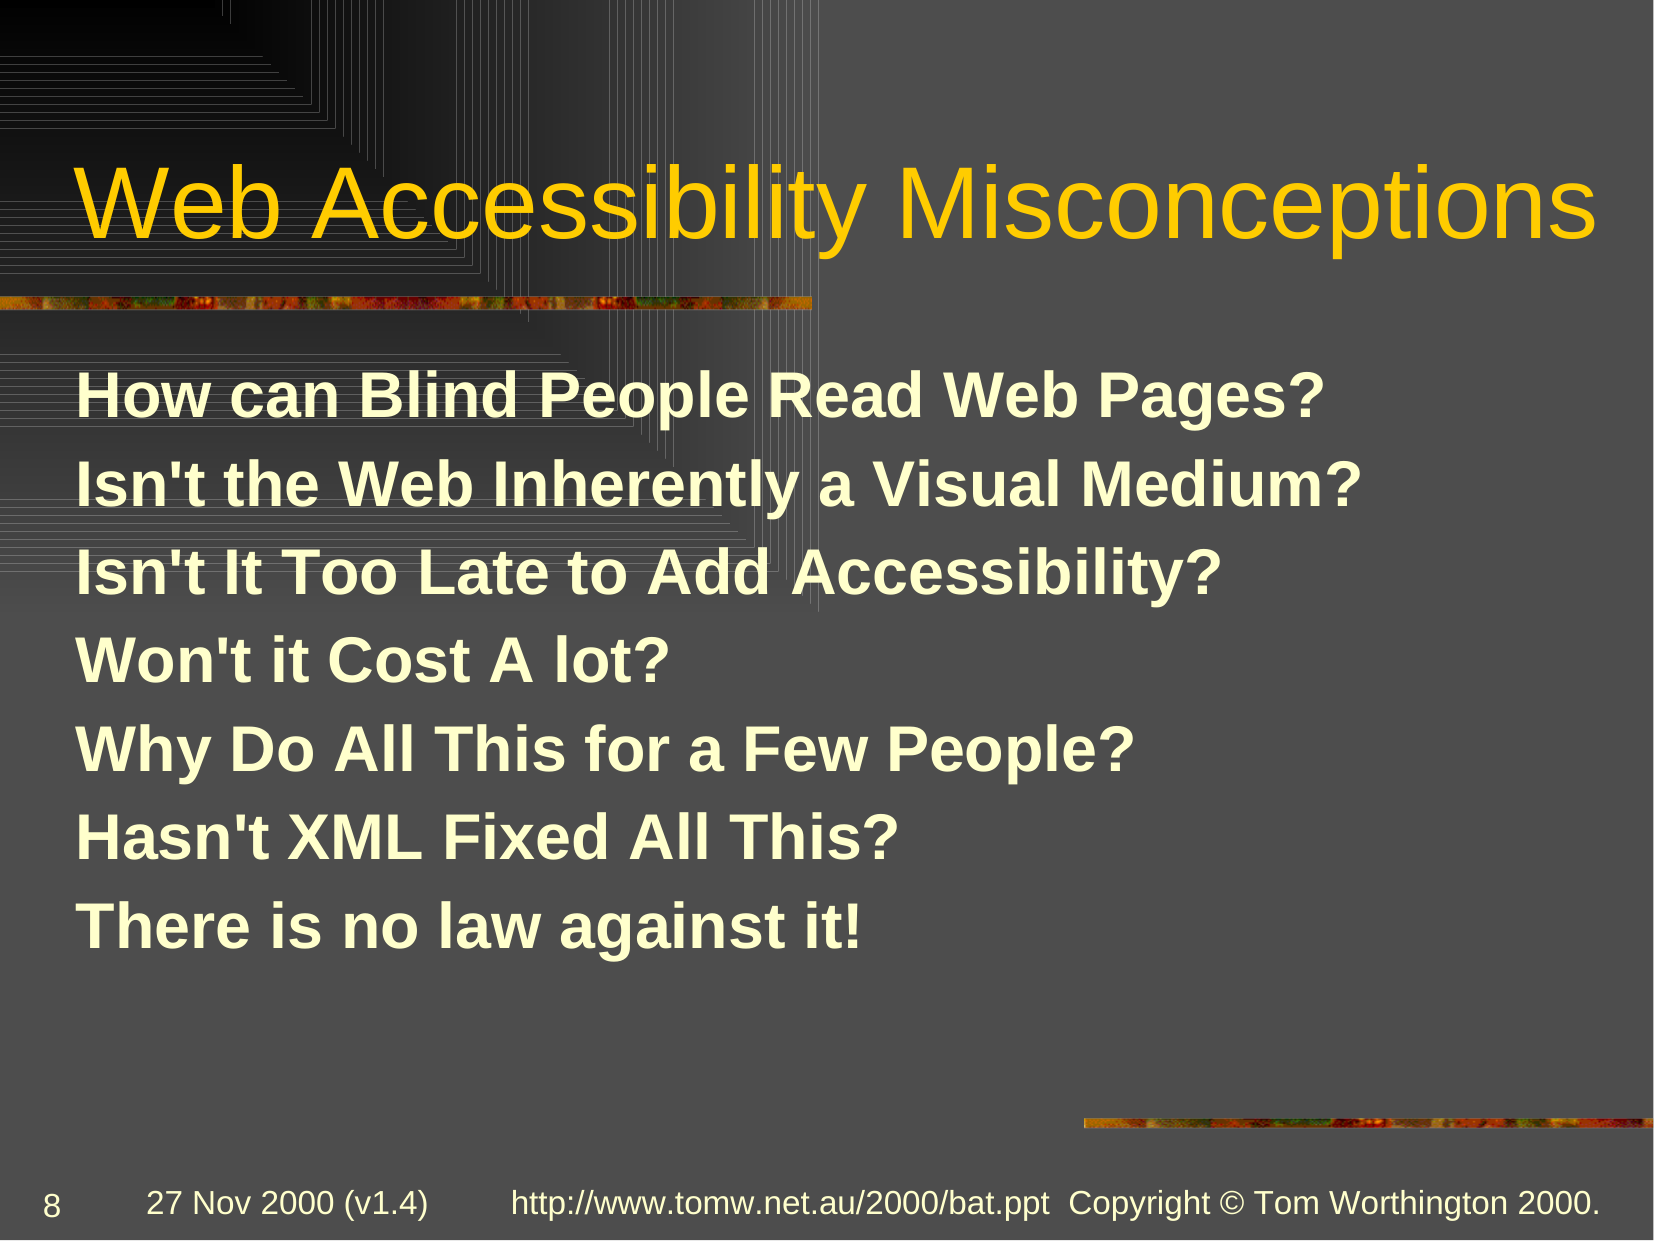

# Web Accessibility Misconceptions
How can Blind People Read Web Pages?
Isn't the Web Inherently a Visual Medium?
Isn't It Too Late to Add Accessibility?
Won't it Cost A lot?
Why Do All This for a Few People?
Hasn't XML Fixed All This?
There is no law against it!
27 Nov 2000 (v1.4)
http://www.tomw.net.au/2000/bat.ppt Copyright © Tom Worthington 2000.
8